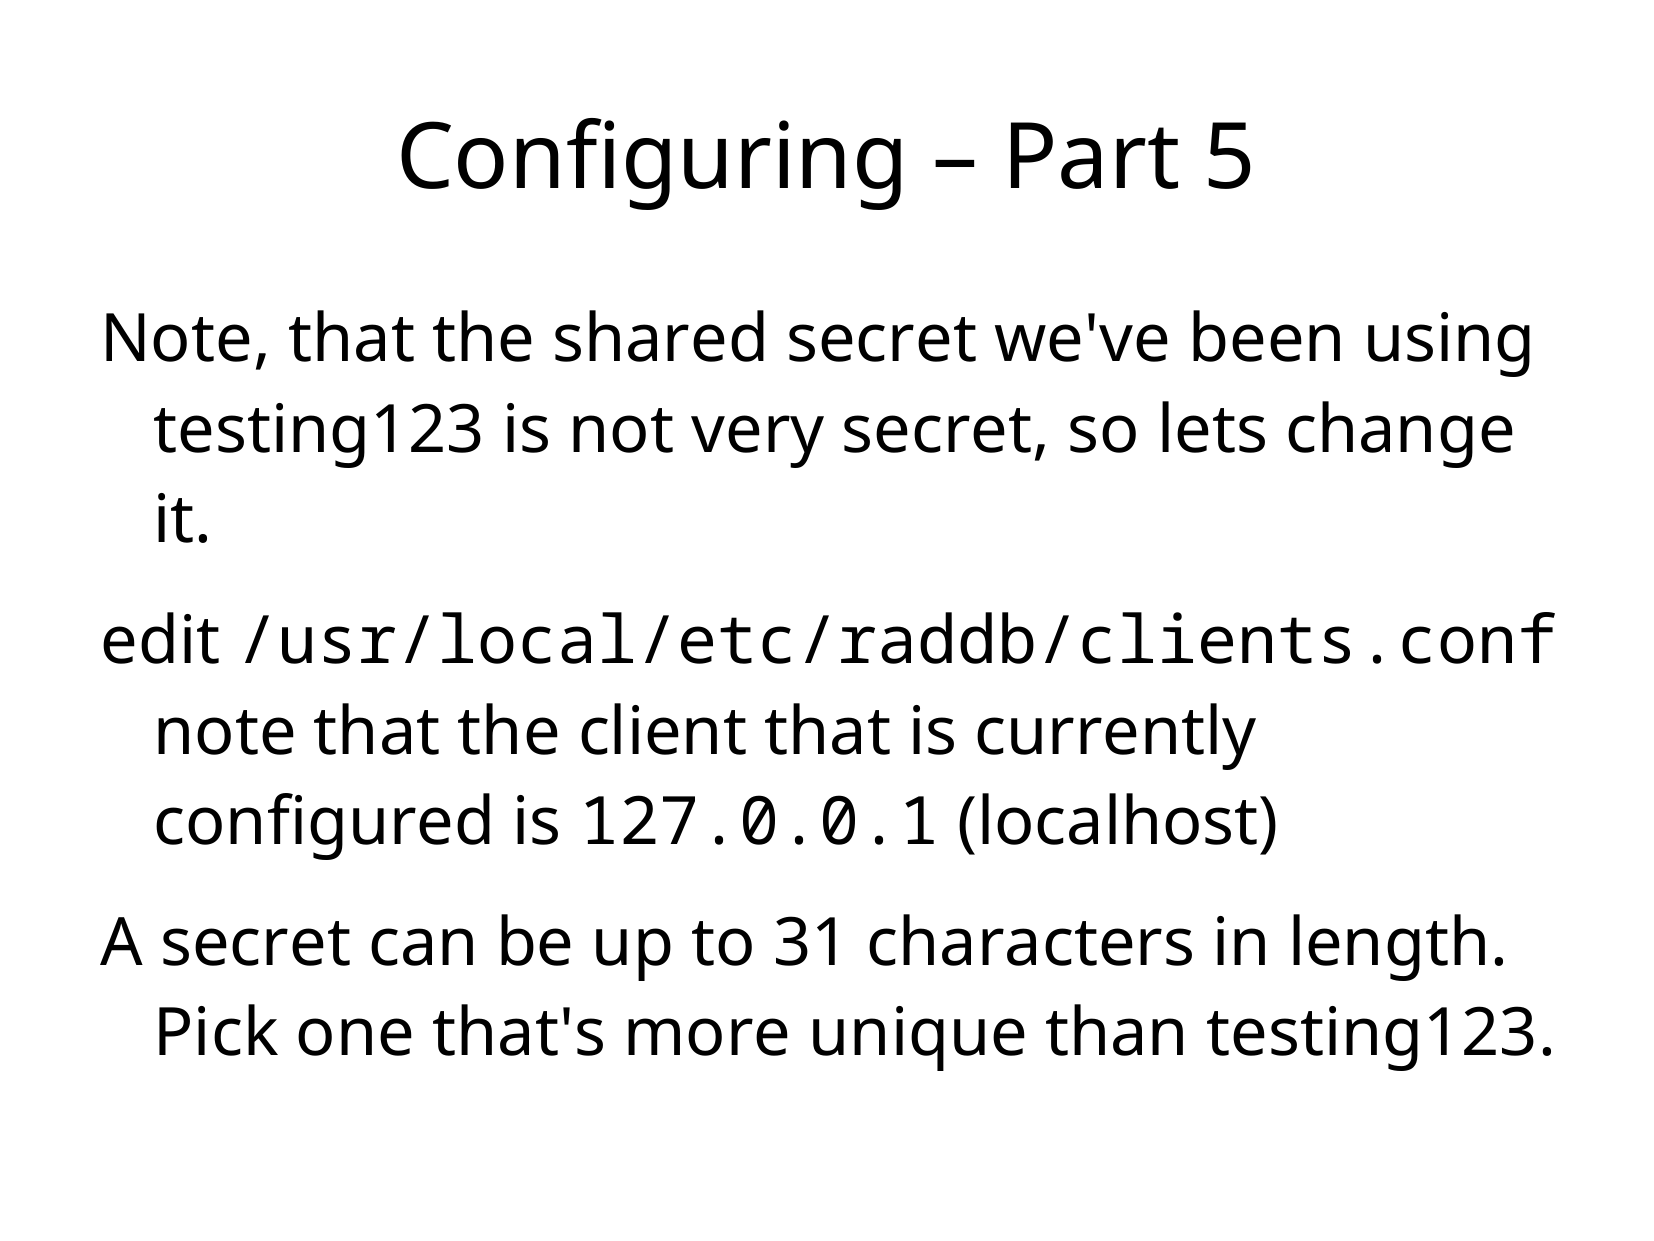

# Configuring – Part 5
Note, that the shared secret we've been using testing123 is not very secret, so lets change it.
edit /usr/local/etc/raddb/clients.conf note that the client that is currently configured is 127.0.0.1 (localhost)
A secret can be up to 31 characters in length. Pick one that's more unique than testing123.